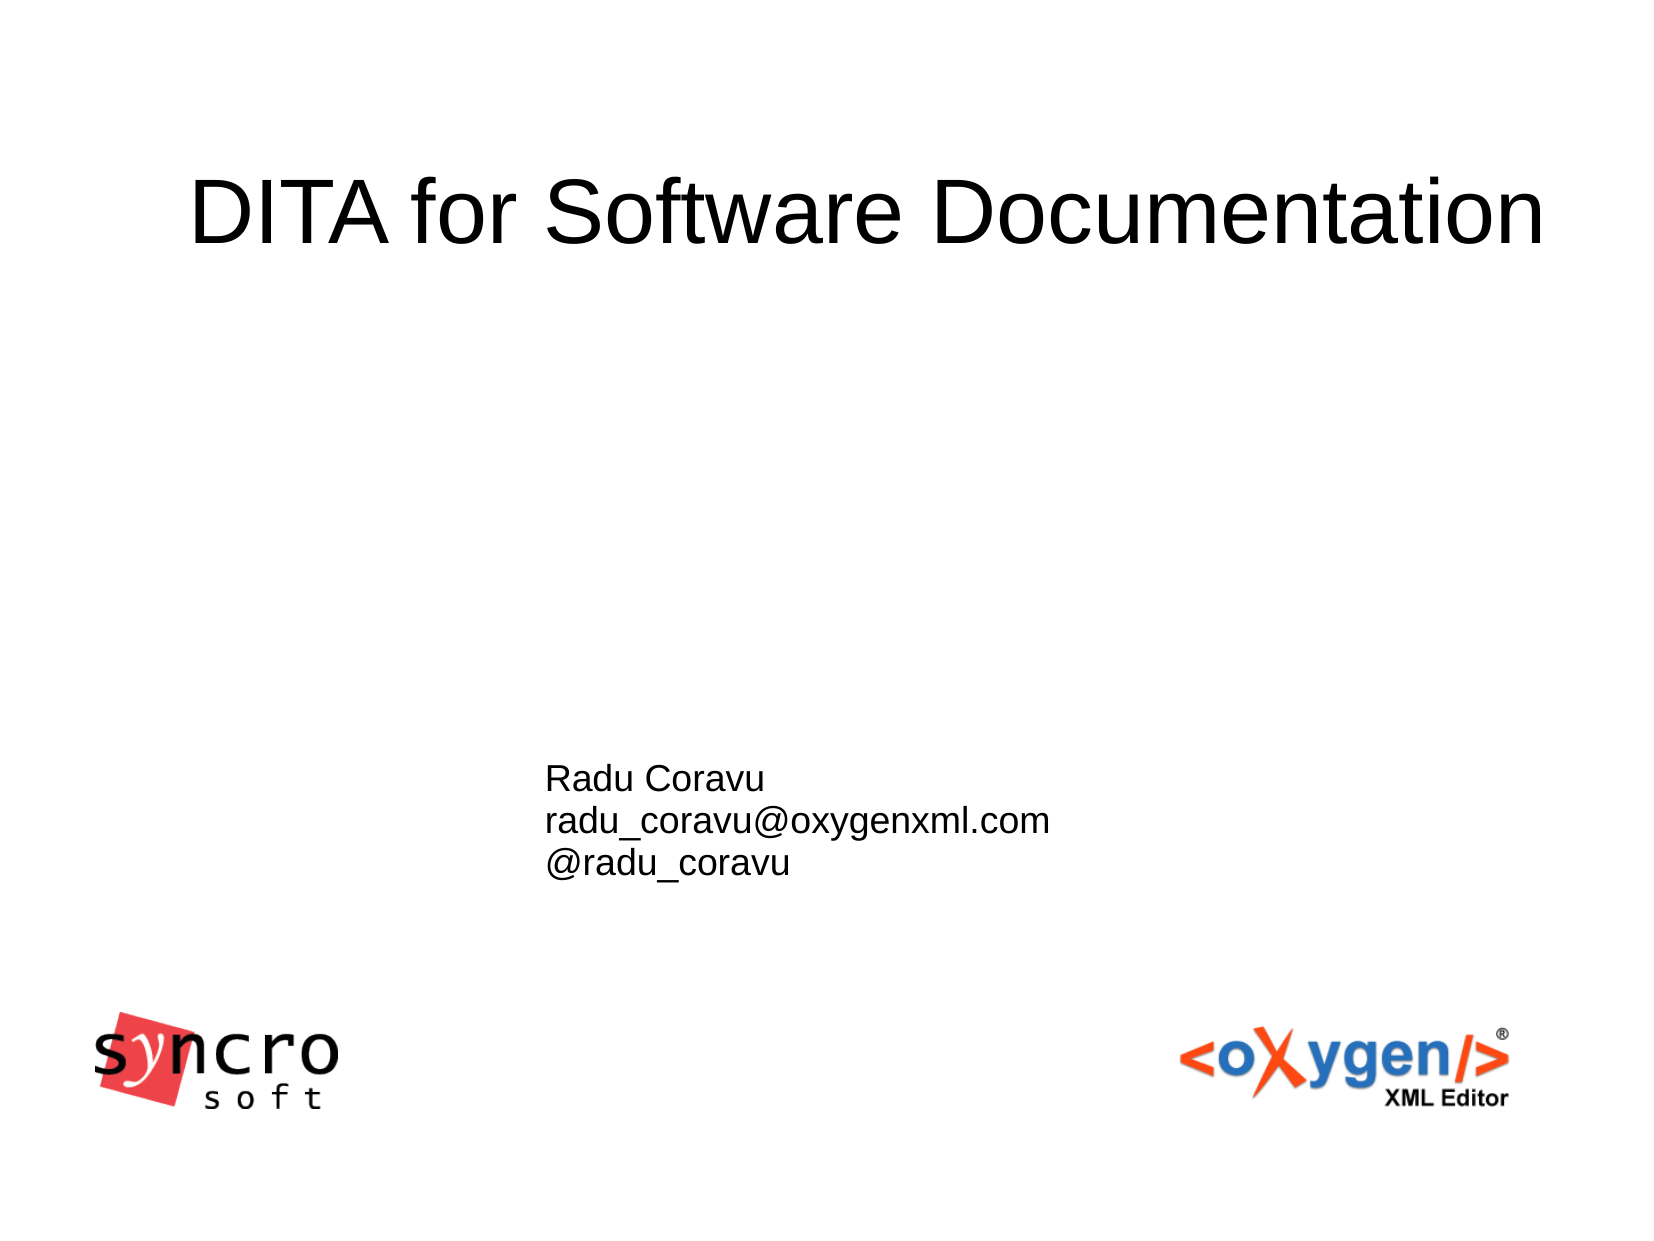

# DITA for Software Documentation
Radu Coravu
radu_coravu@oxygenxml.com
@radu_coravu